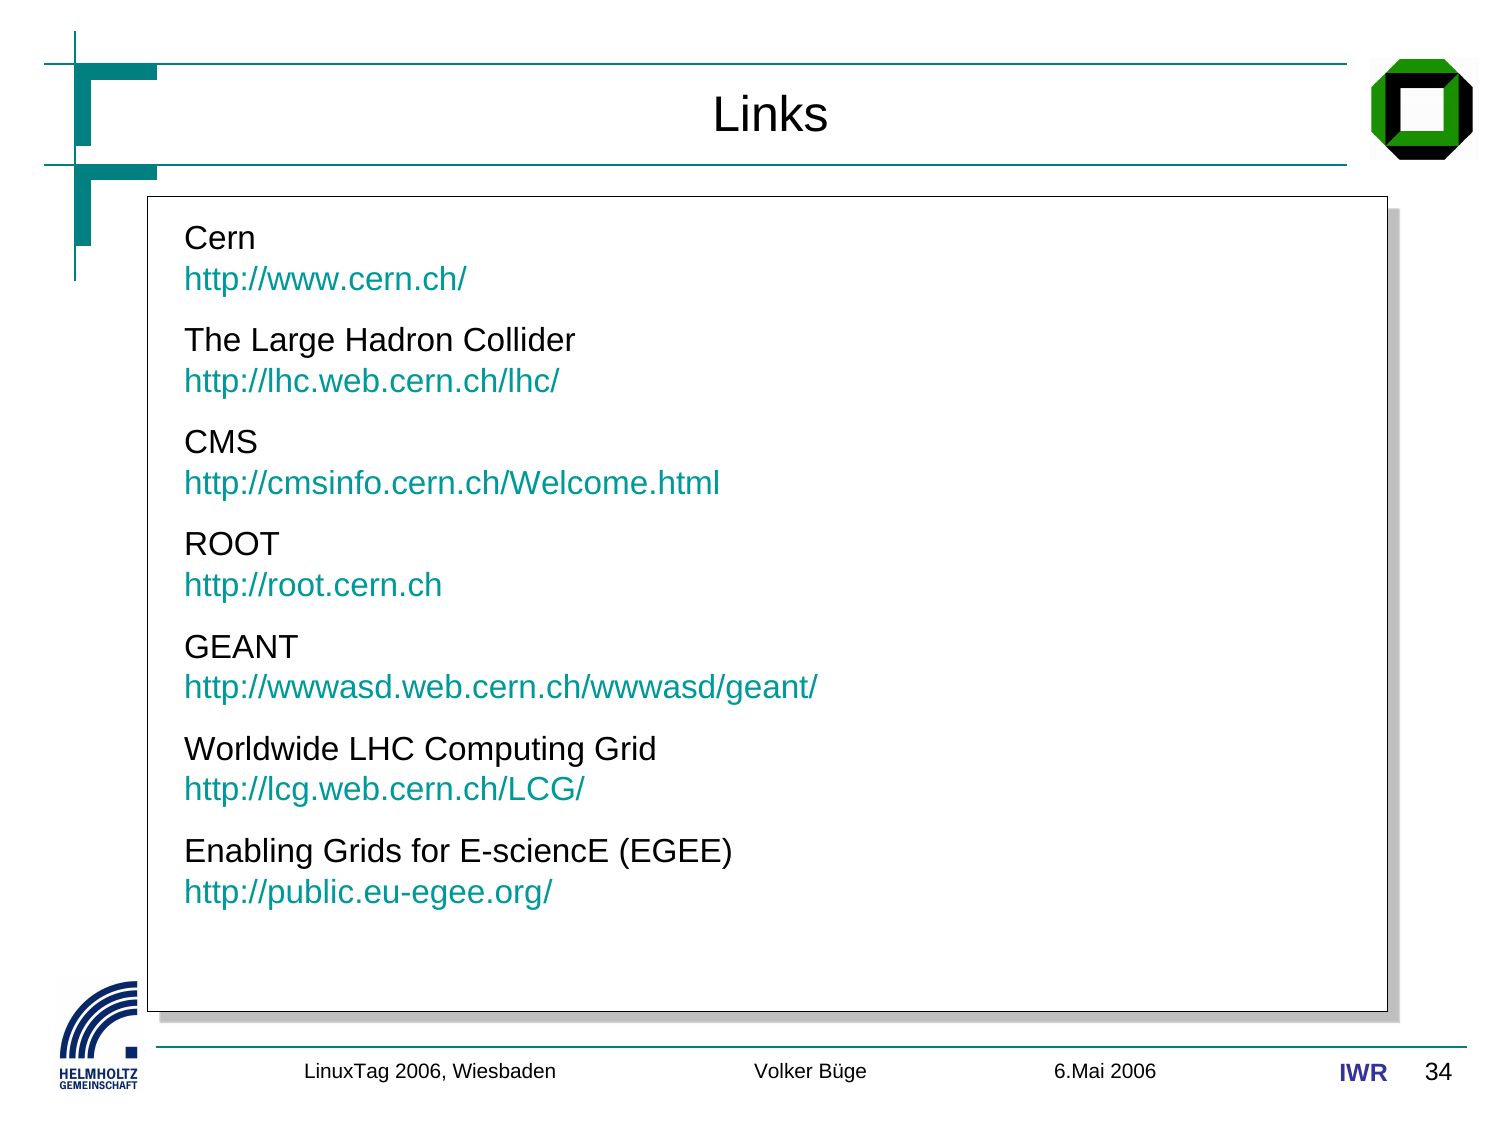

# Links
Cern
http://www.cern.ch/
The Large Hadron Collider
http://lhc.web.cern.ch/lhc/
CMS
http://cmsinfo.cern.ch/Welcome.html
ROOT
http://root.cern.ch
GEANT
http://wwwasd.web.cern.ch/wwwasd/geant/
Worldwide LHC Computing Grid
http://lcg.web.cern.ch/LCG/
Enabling Grids for E-sciencE (EGEE)
http://public.eu-egee.org/
34